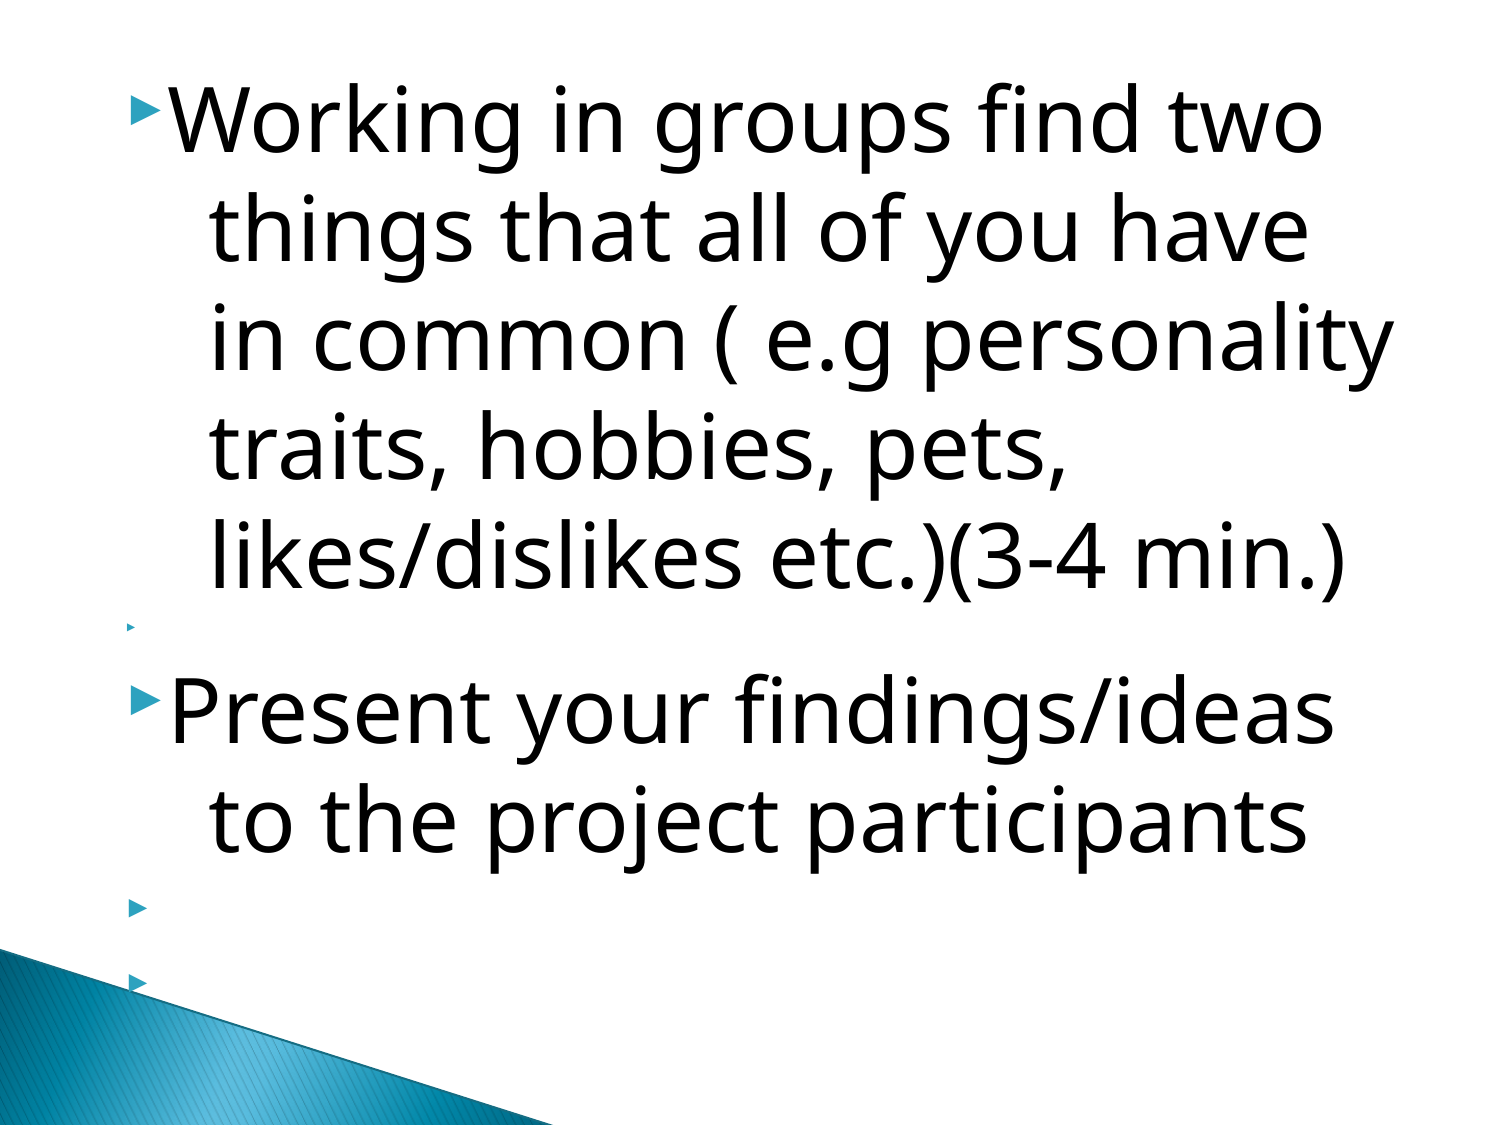

# Working in groups find two things that all of you have in common ( e.g personality traits, hobbies, pets, likes/dislikes etc.)(3-4 min.)
Present your findings/ideas to the project participants